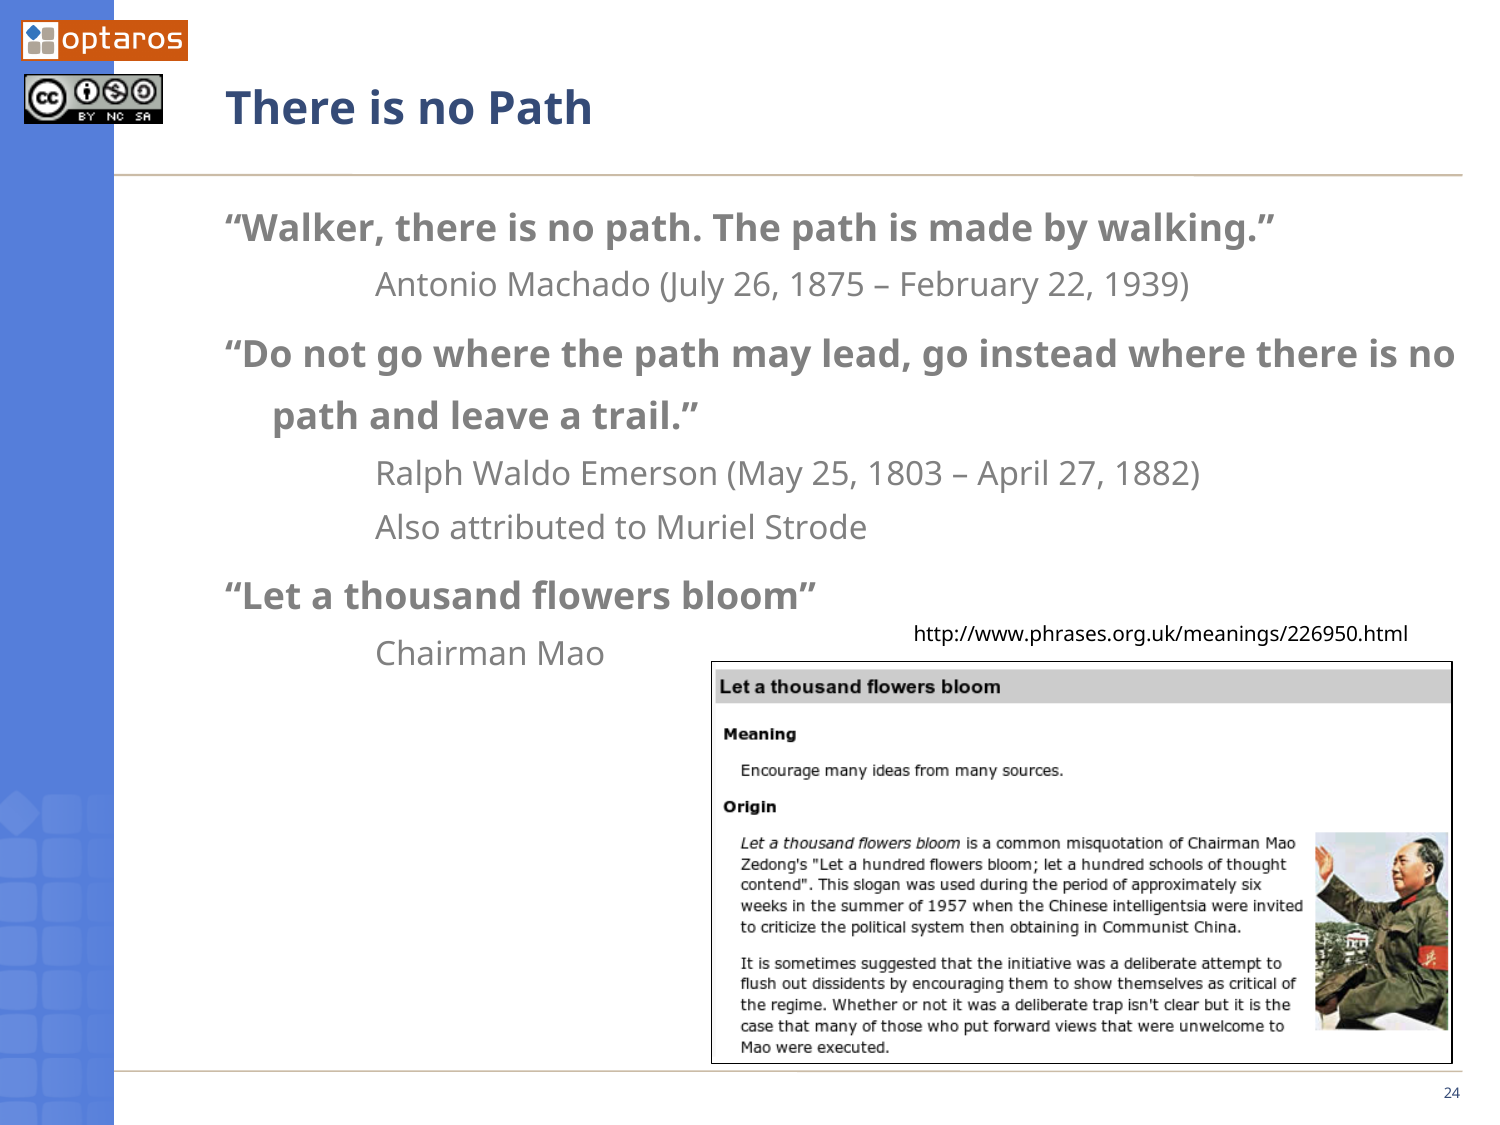

# There is no Path
“Walker, there is no path. The path is made by walking.”
Antonio Machado (July 26, 1875 – February 22, 1939)‏
“Do not go where the path may lead, go instead where there is no path and leave a trail.”
Ralph Waldo Emerson (May 25, 1803 – April 27, 1882)‏
Also attributed to Muriel Strode
“Let a thousand flowers bloom”
Chairman Mao
http://www.phrases.org.uk/meanings/226950.html